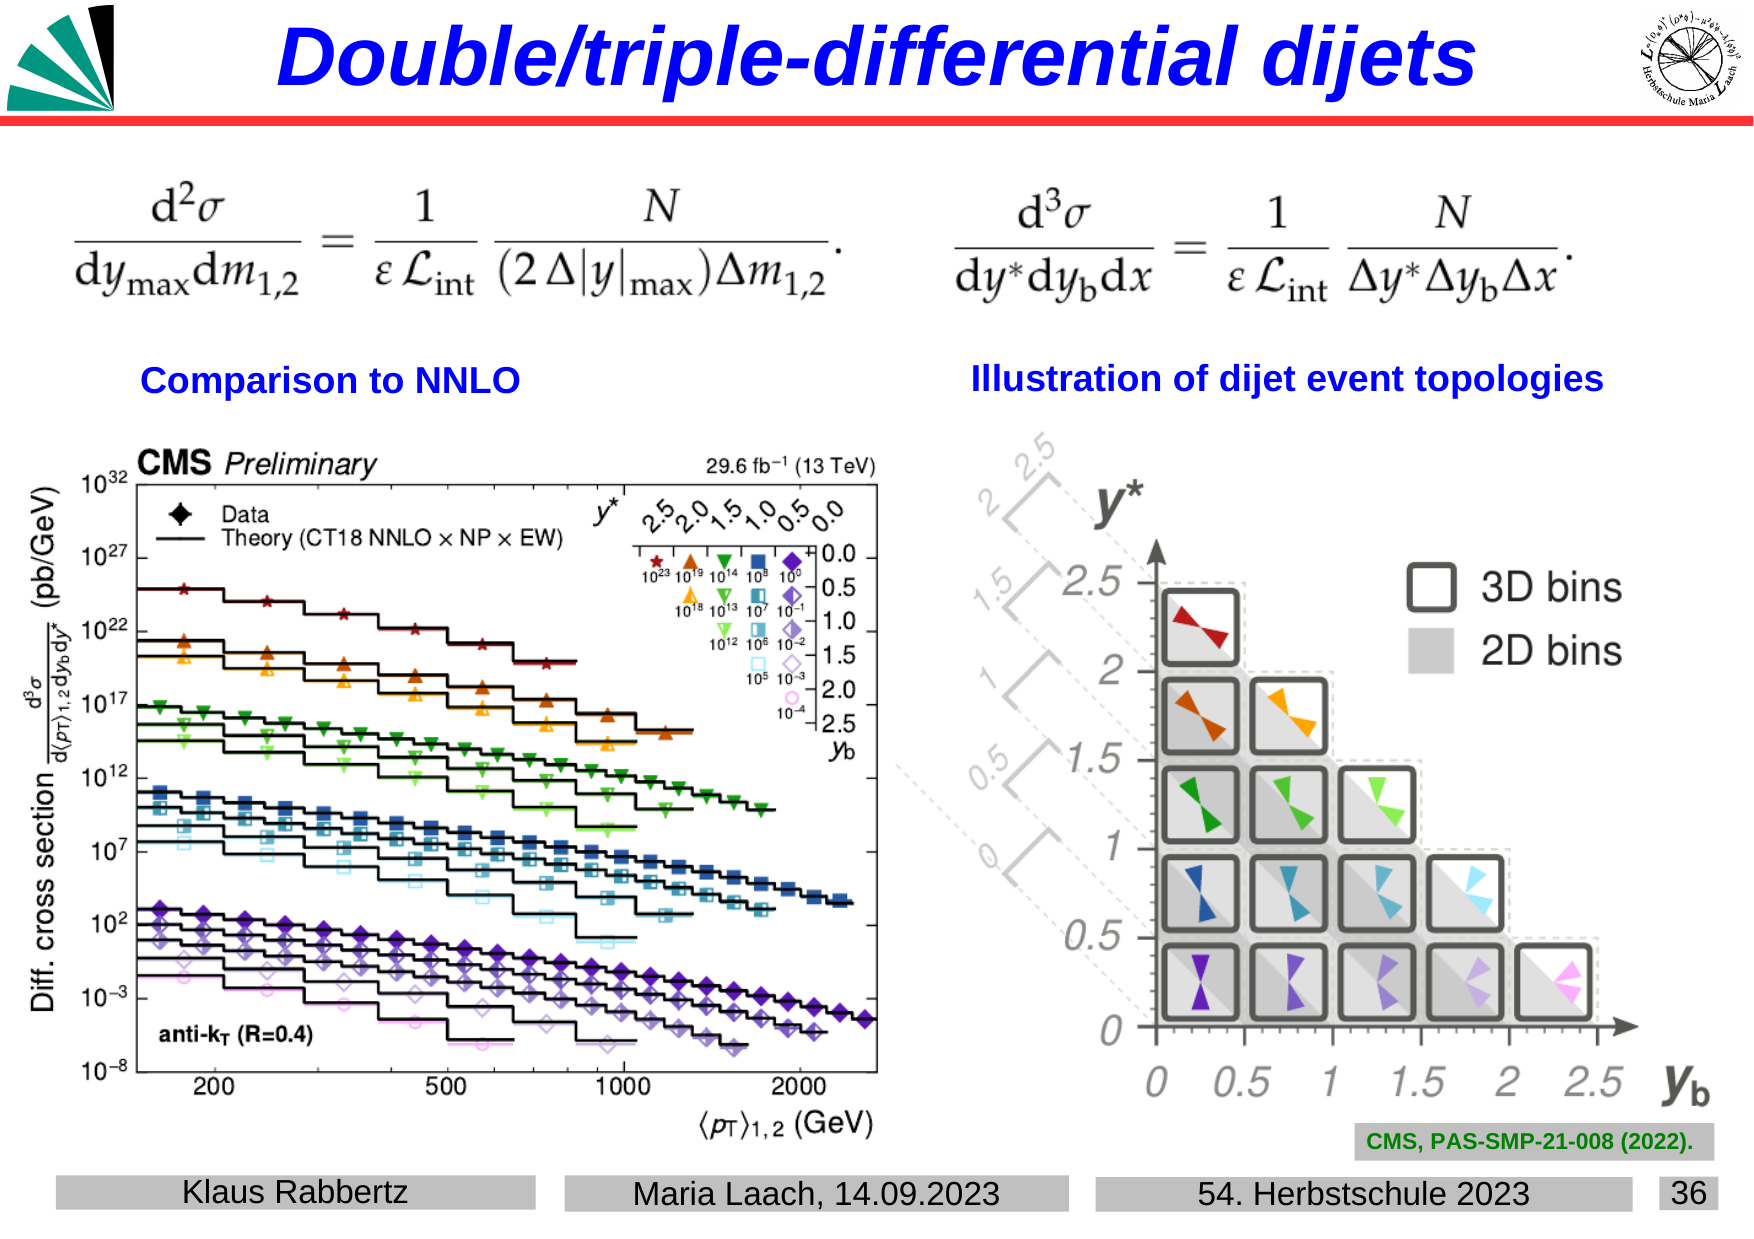

# Double/triple-differential dijets
Illustration of dijet event topologies
Comparison to NNLO
CMS, PAS-SMP-21-008 (2022).